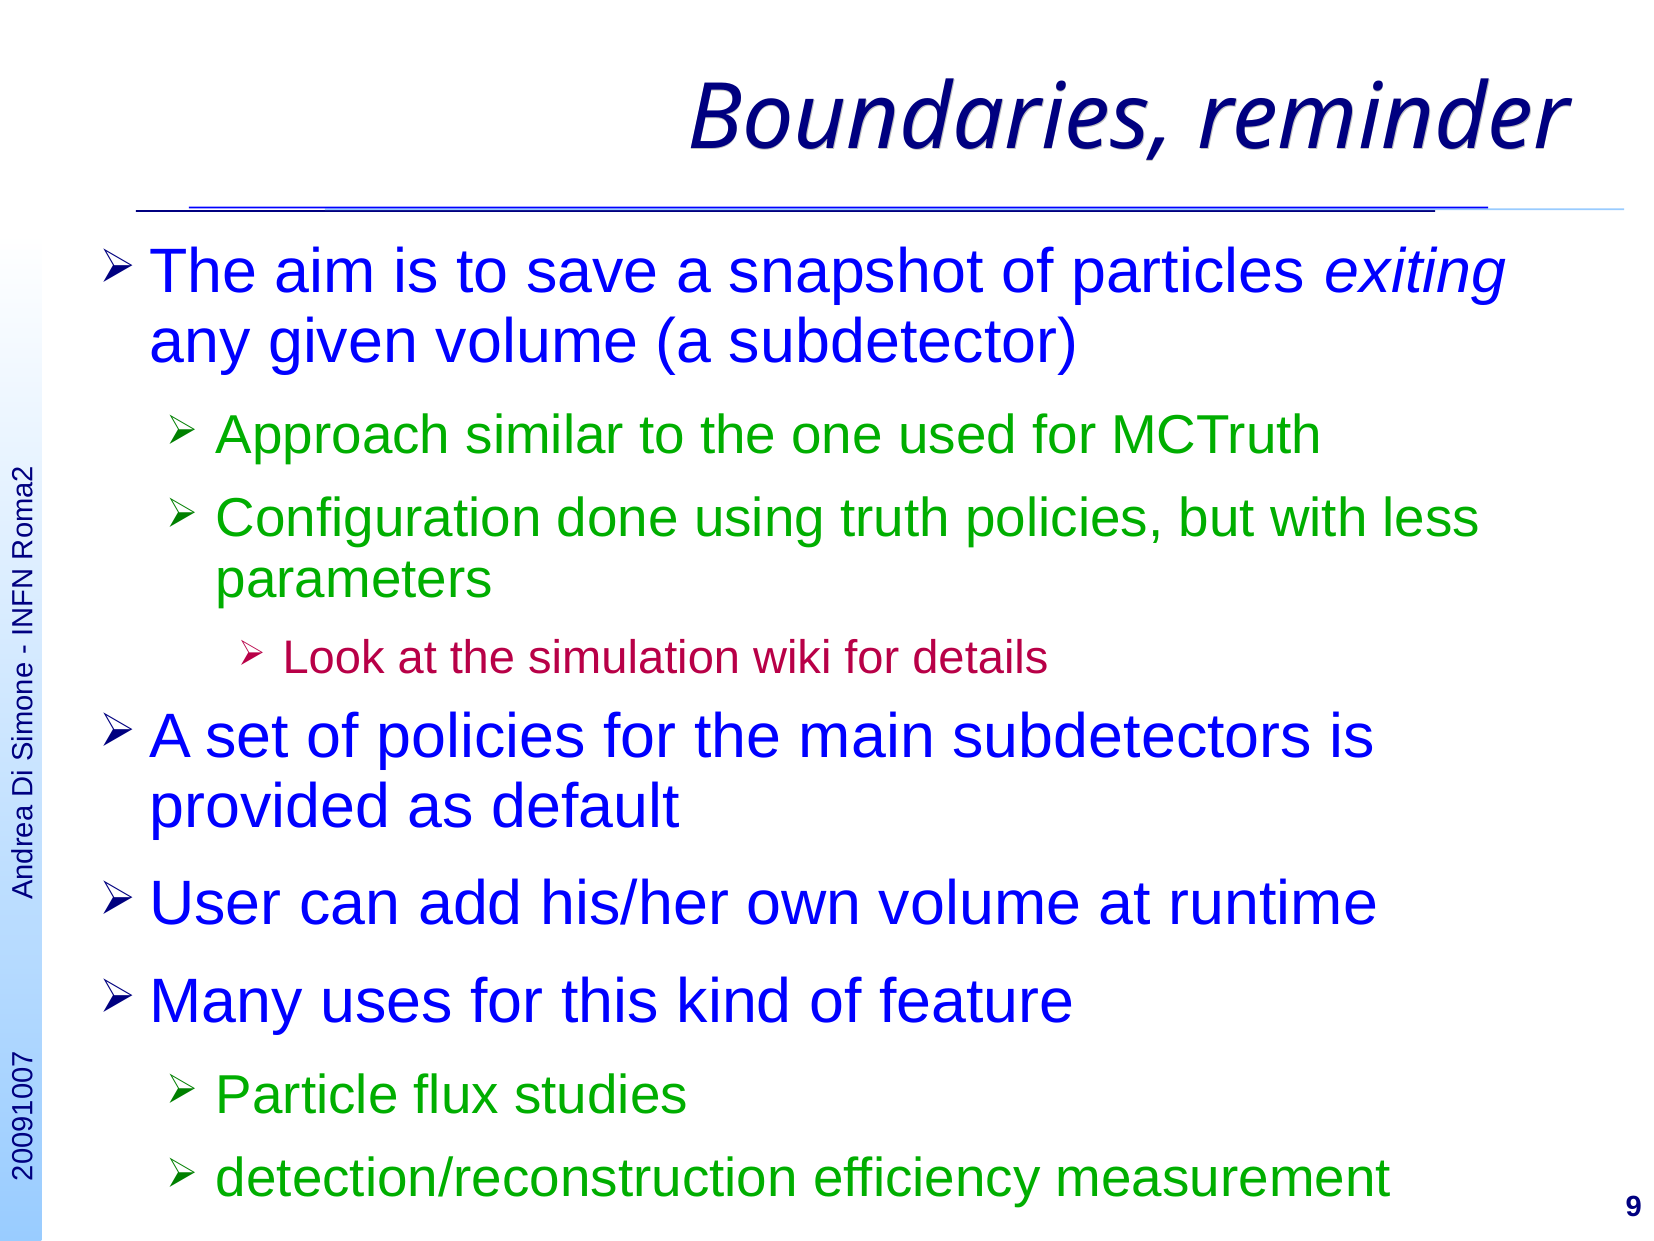

# Boundaries, reminder
The aim is to save a snapshot of particles exiting any given volume (a subdetector)
Approach similar to the one used for MCTruth
Configuration done using truth policies, but with less parameters
Look at the simulation wiki for details
A set of policies for the main subdetectors is provided as default
User can add his/her own volume at runtime
Many uses for this kind of feature
Particle flux studies
detection/reconstruction efficiency measurement
Andrea Di Simone - INFN Roma2
20091007
9